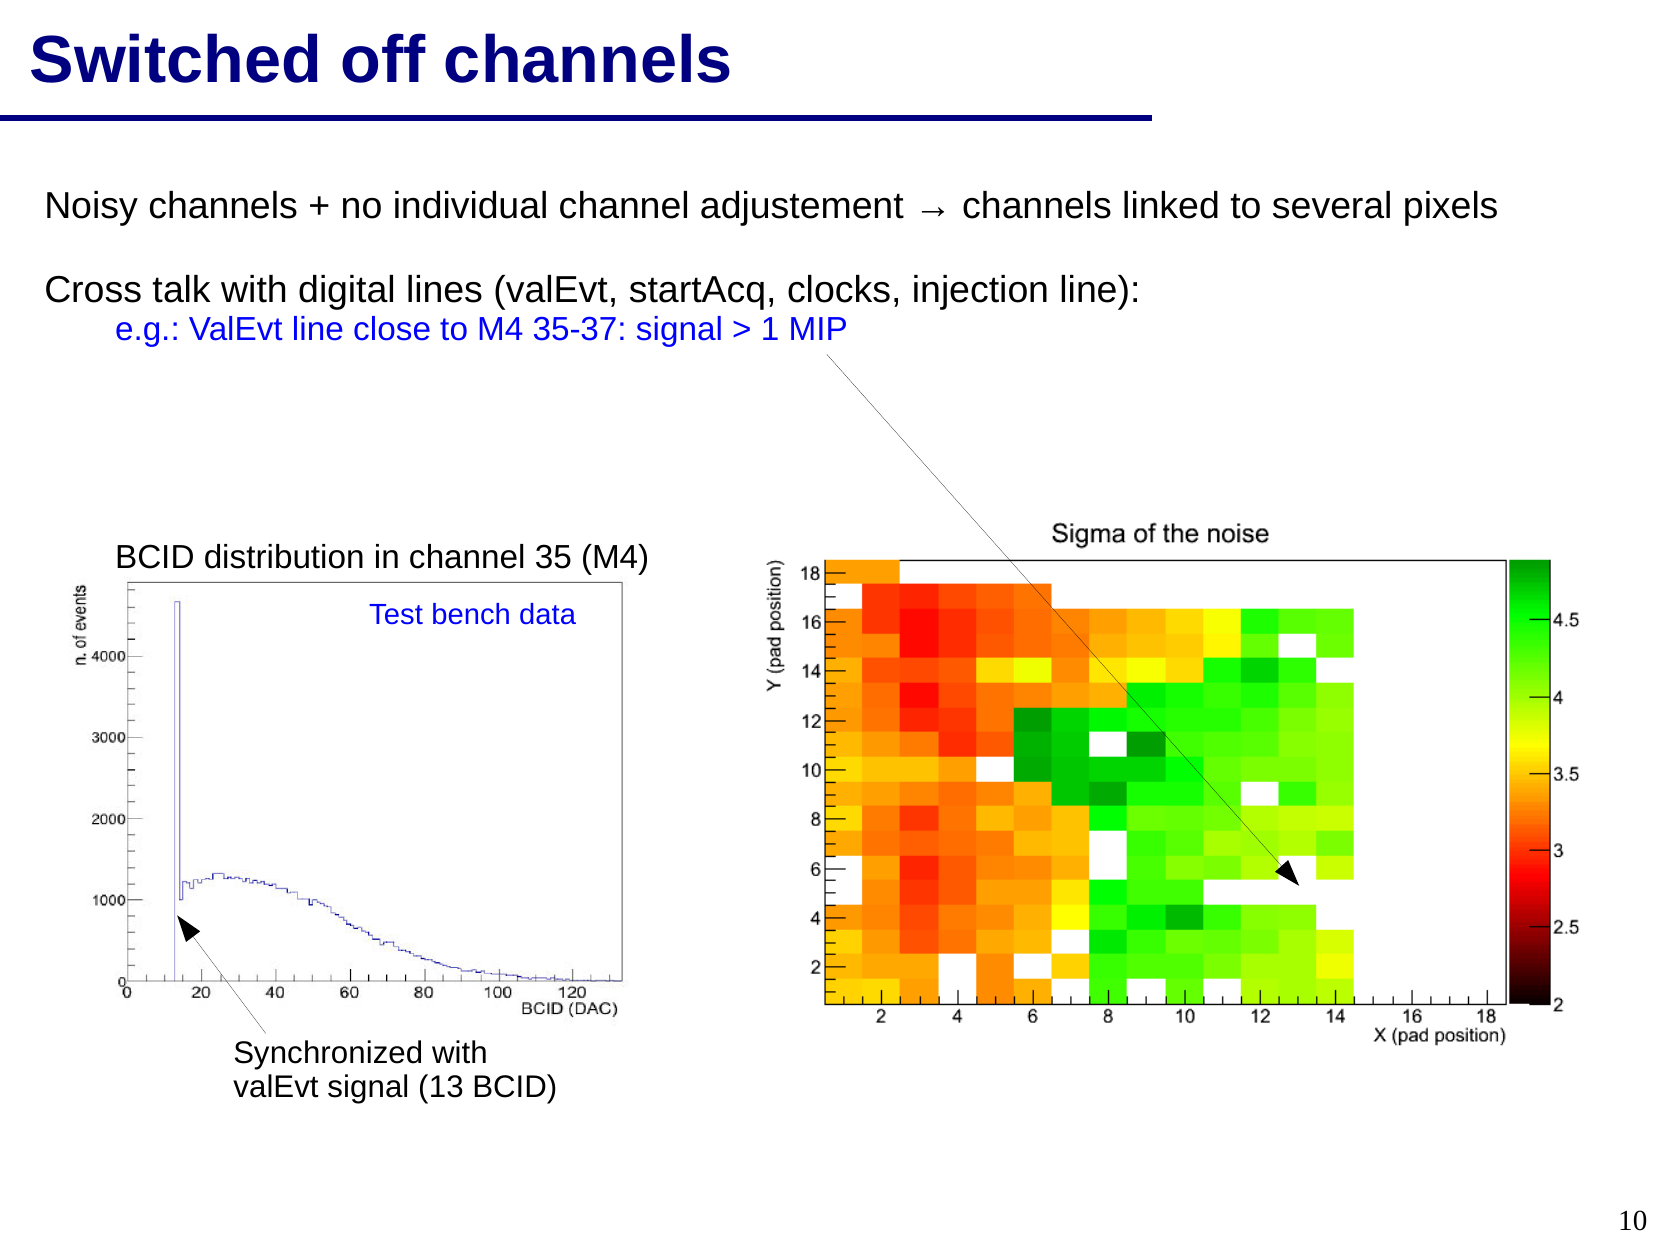

# Switched off channels
Noisy channels + no individual channel adjustement → channels linked to several pixels
Cross talk with digital lines (valEvt, startAcq, clocks, injection line):
e.g.: ValEvt line close to M4 35-37: signal > 1 MIP
BCID distribution in channel 35 (M4)
Test bench data
Synchronized with valEvt signal (13 BCID)
10